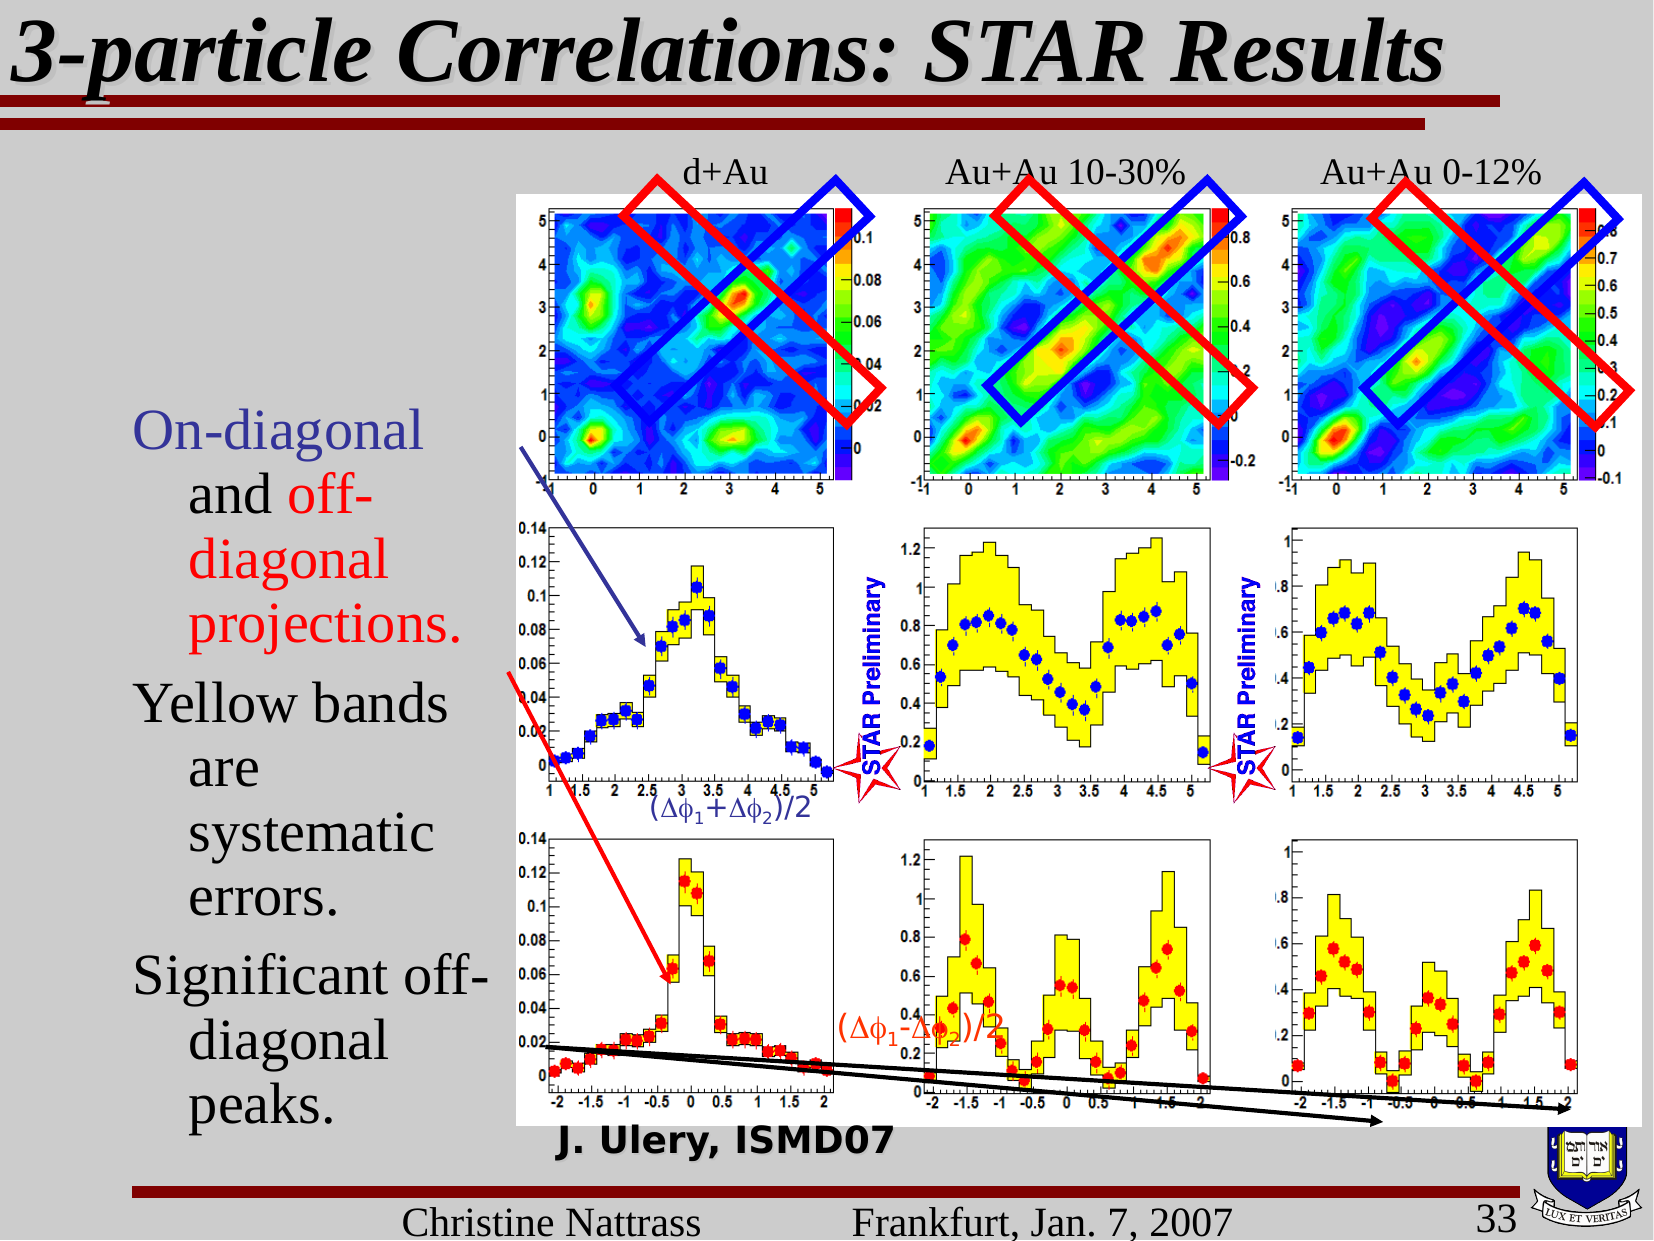

Projections
# 3-particle Correlations: STAR Results
d+Au
Au+Au 10-30%
Au+Au 0-12%
On-diagonal and off-diagonal projections.
Yellow bands are systematic errors.
Significant off-diagonal peaks.
(1+2)/2
(1-2)/2
J. Ulery, ISMD07